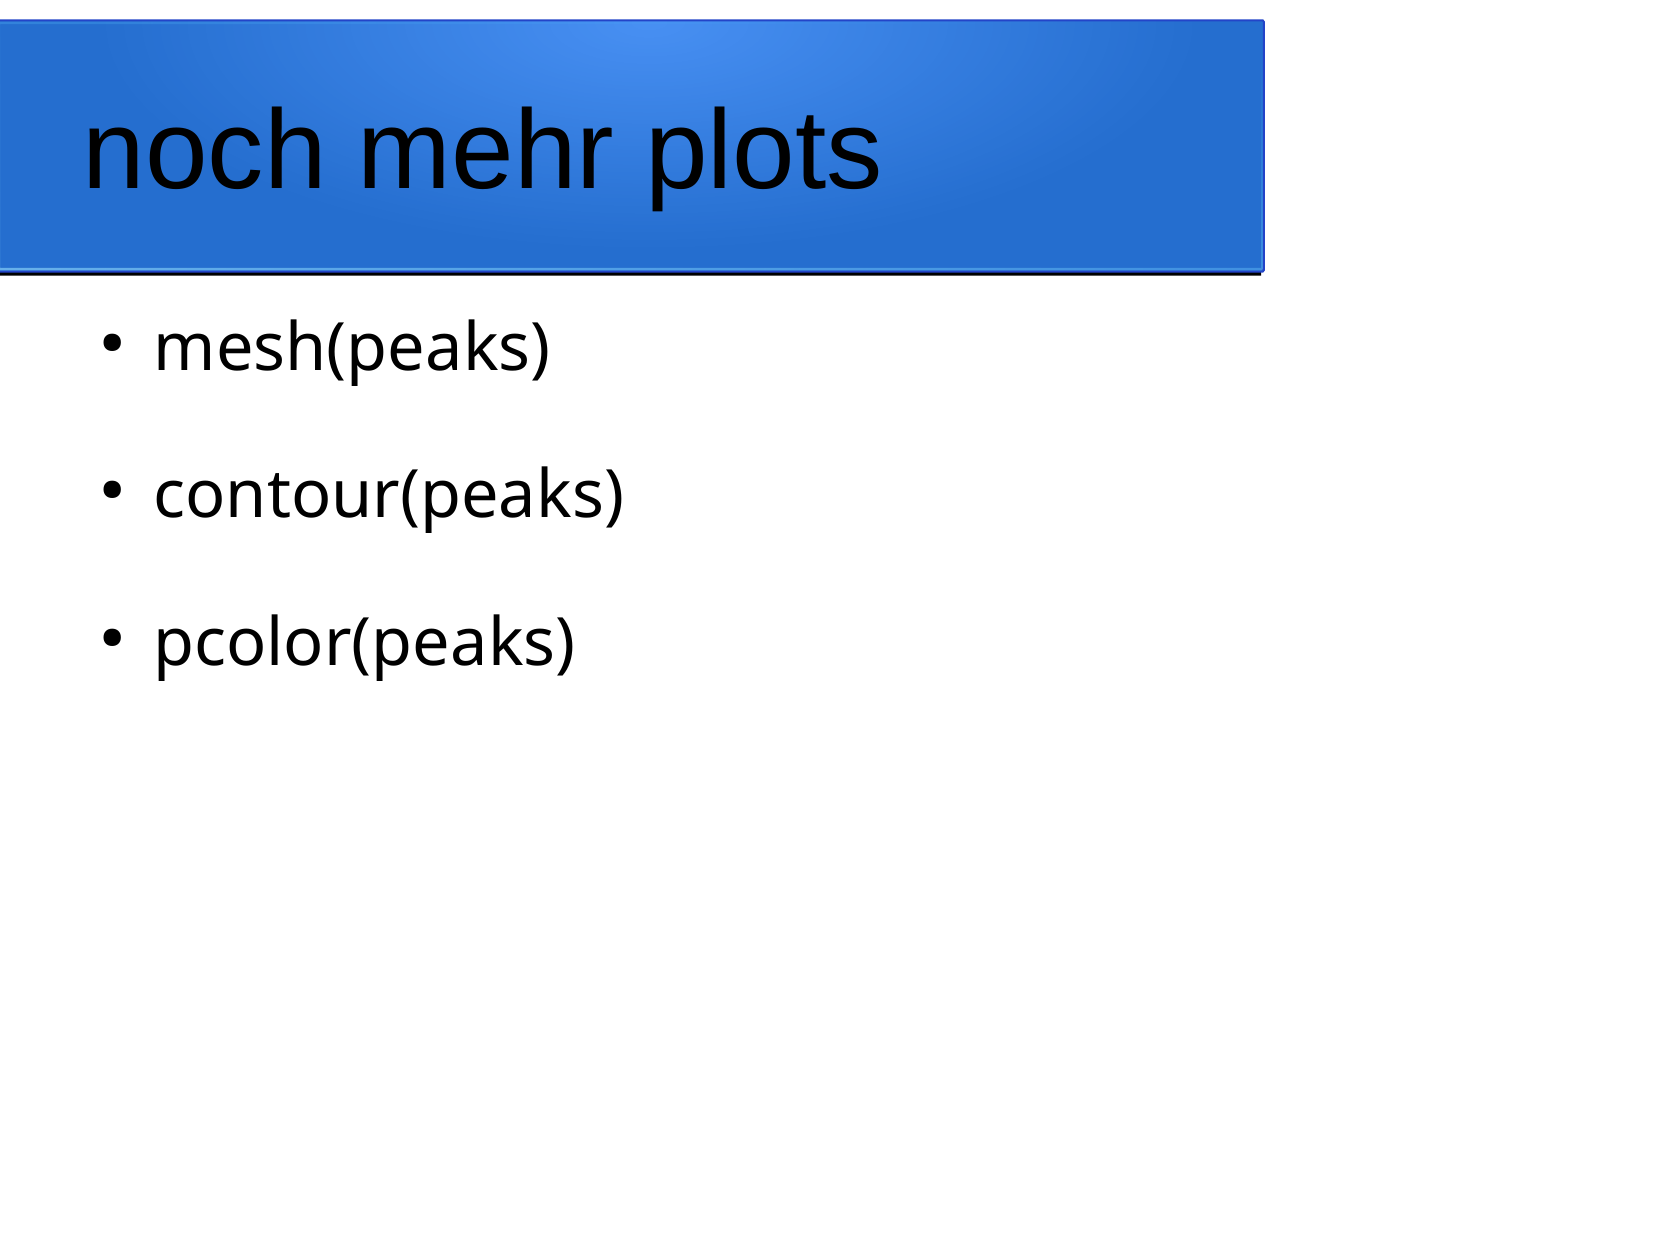

# noch mehr plots
mesh(peaks)
contour(peaks)
pcolor(peaks)